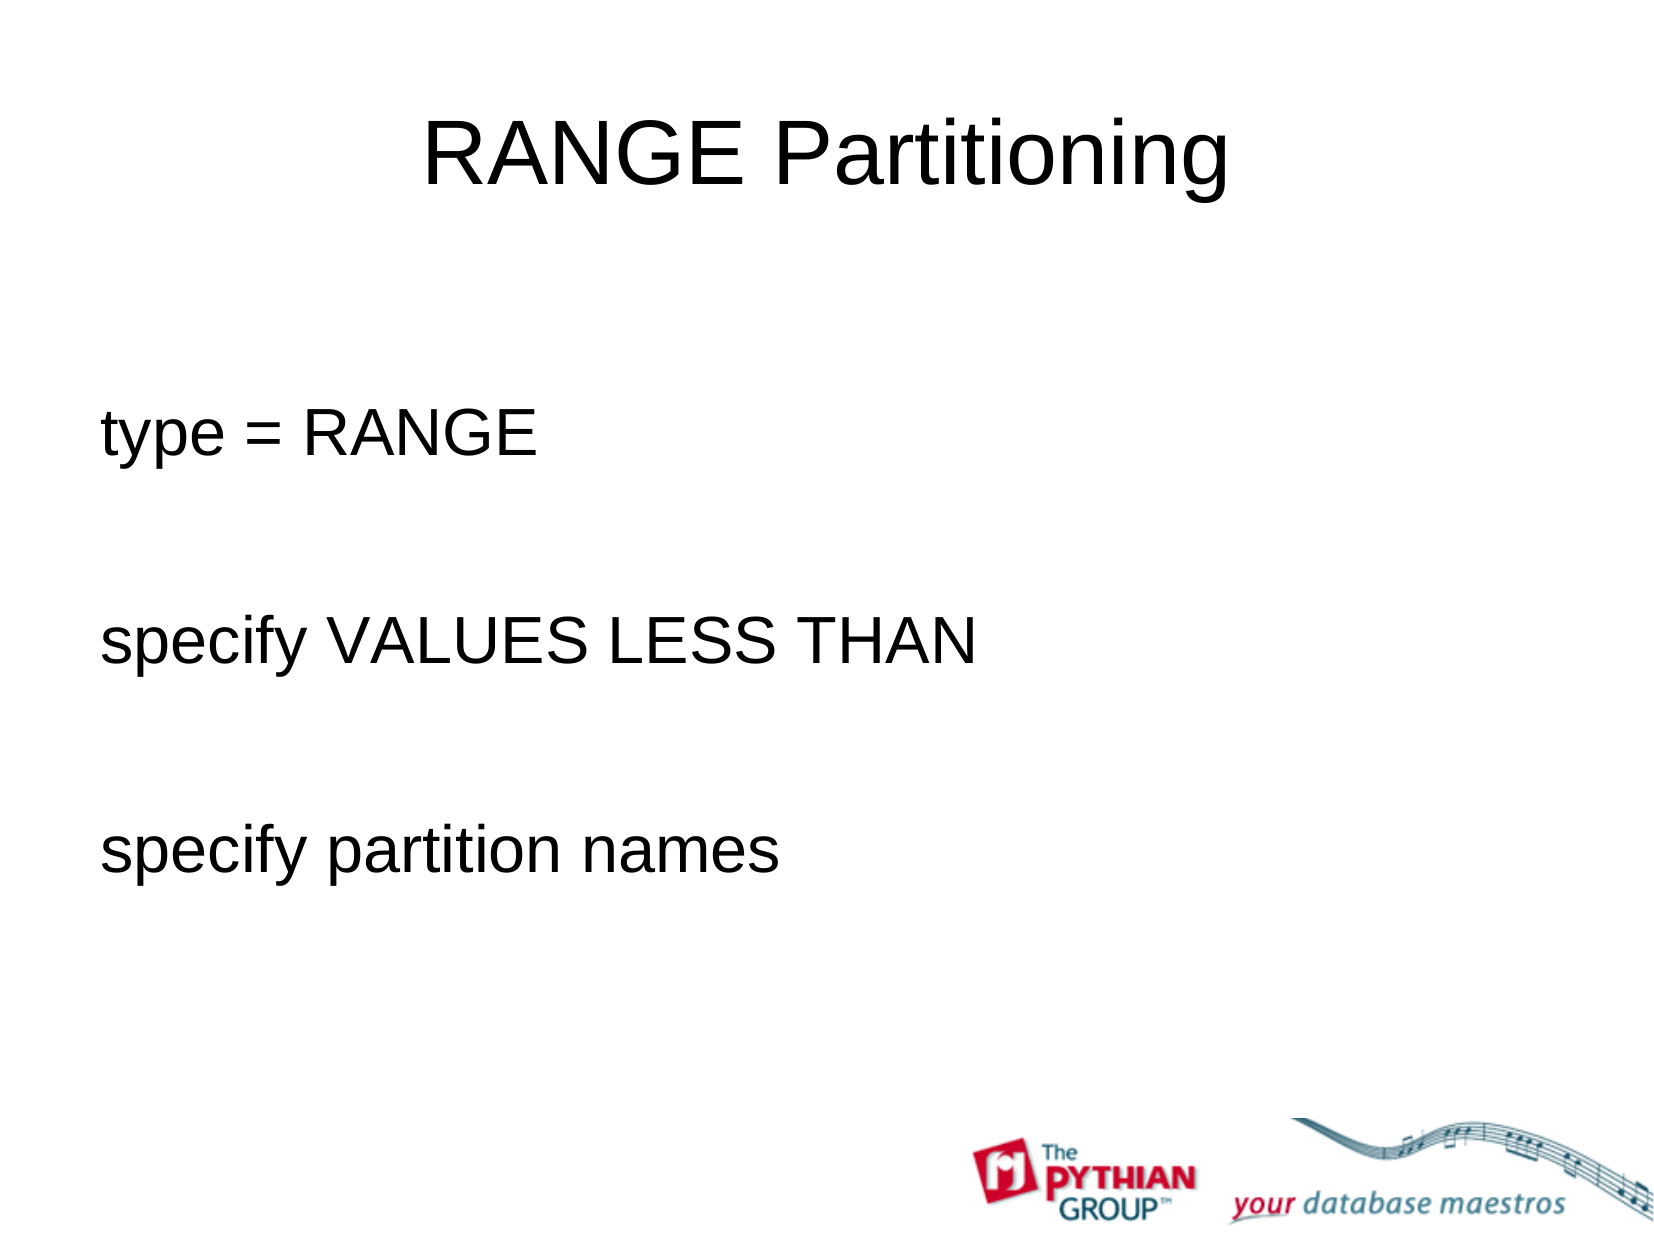

# RANGE Partitioning
type = RANGE
specify VALUES LESS THAN
specify partition names